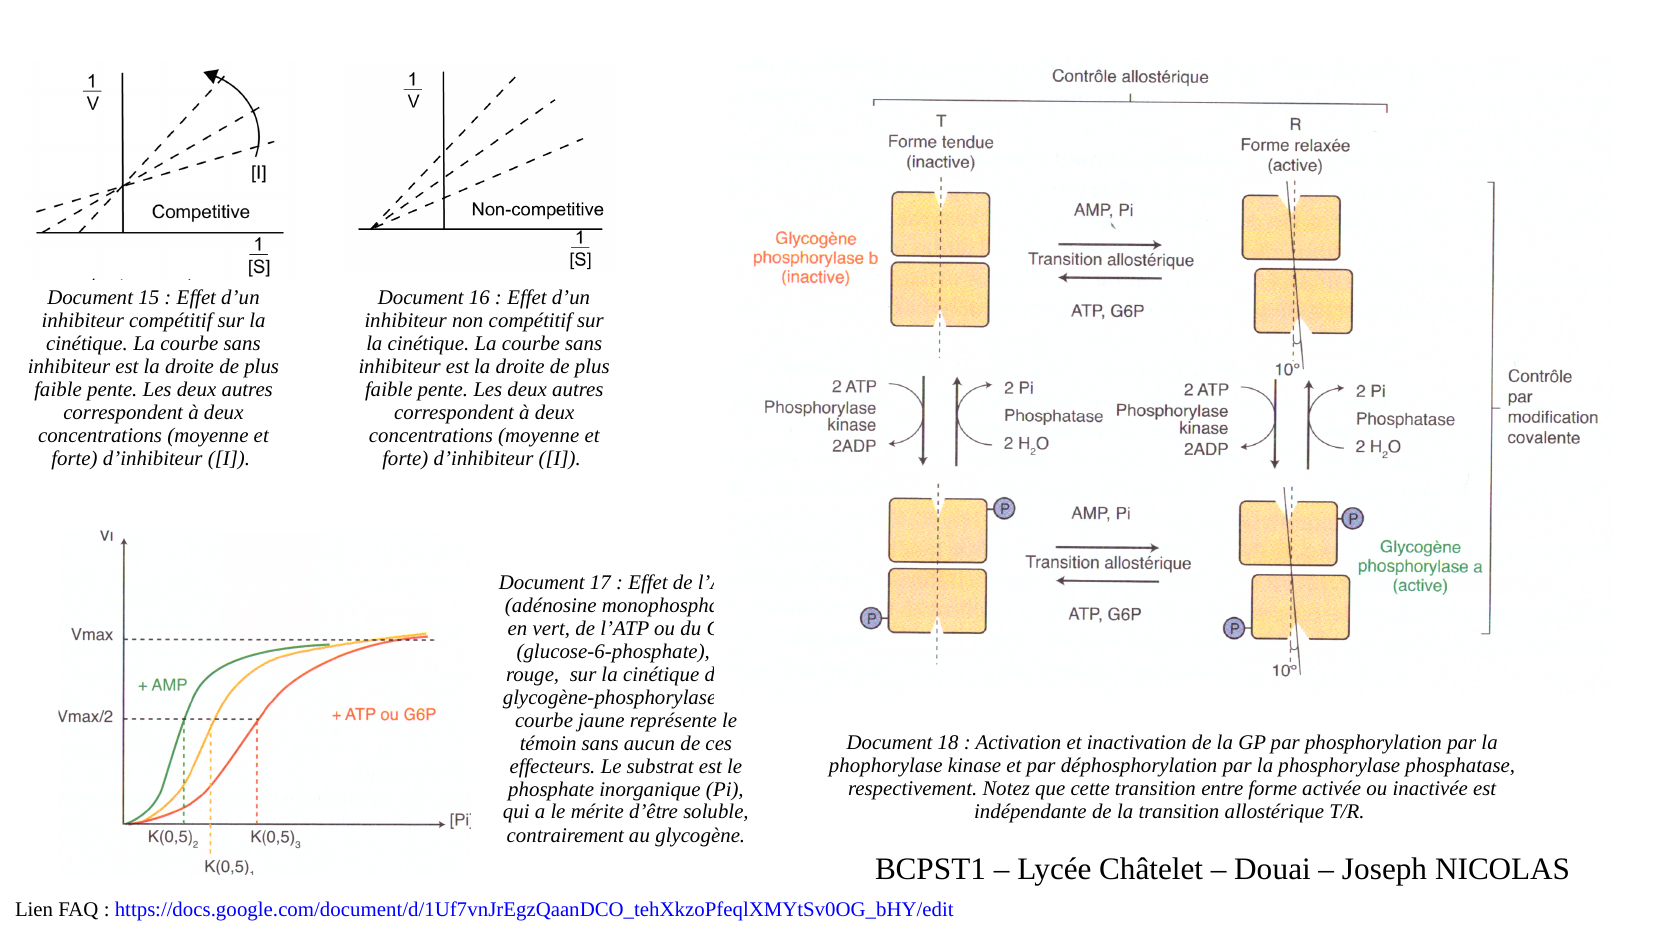

Document 15 : Effet d’un inhibiteur compétitif sur la cinétique. La courbe sans inhibiteur est la droite de plus faible pente. Les deux autres correspondent à deux concentrations (moyenne et forte) d’inhibiteur ([I]).
Document 16 : Effet d’un inhibiteur non compétitif sur la cinétique. La courbe sans inhibiteur est la droite de plus faible pente. Les deux autres correspondent à deux concentrations (moyenne et forte) d’inhibiteur ([I]).
Document 17 : Effet de l’AMP (adénosine monophosphate), en vert, de l’ATP ou du G6P (glucose-6-phosphate), en rouge, sur la cinétique de la glycogène-phosphorylase. La courbe jaune représente le témoin sans aucun de ces effecteurs. Le substrat est le phosphate inorganique (Pi), qui a le mérite d’être soluble, contrairement au glycogène.
Document 18 : Activation et inactivation de la GP par phosphorylation par la phophorylase kinase et par déphosphorylation par la phosphorylase phosphatase, respectivement. Notez que cette transition entre forme activée ou inactivée est indépendante de la transition allostérique T/R.
BCPST1 – Lycée Châtelet – Douai – Joseph NICOLAS
Lien FAQ : https://docs.google.com/document/d/1Uf7vnJrEgzQaanDCO_tehXkzoPfeqlXMYtSv0OG_bHY/edit